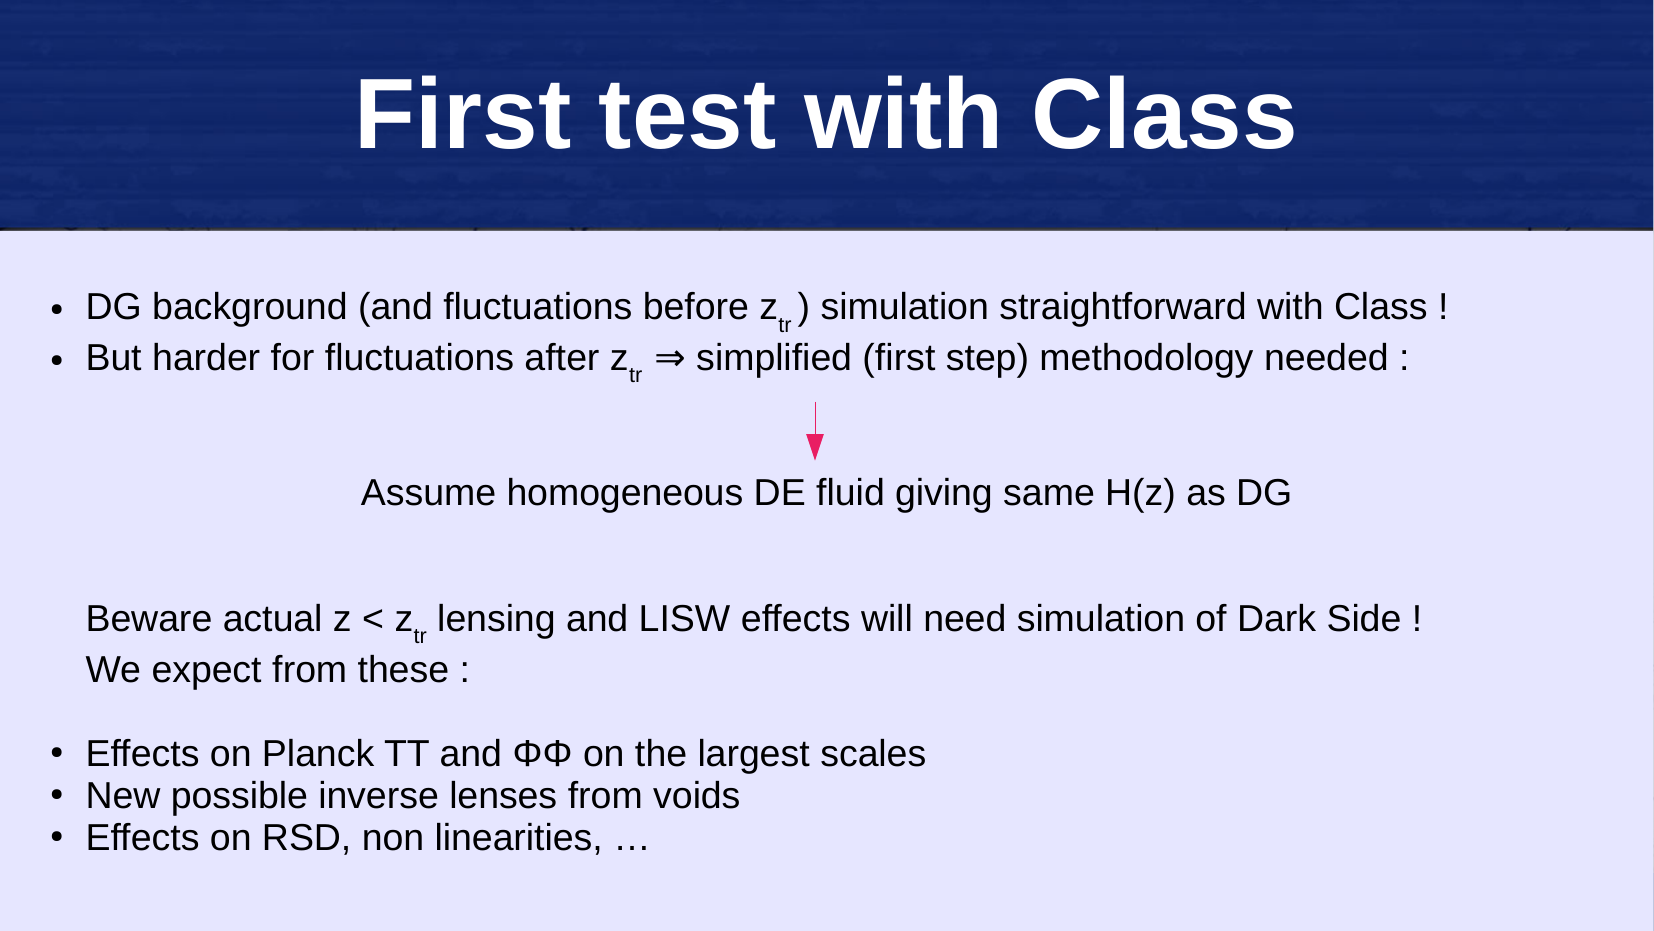

# First test with Class
DG background (and fluctuations before ztr ) simulation straightforward with Class !
But harder for fluctuations after ztr ⇒ simplified (first step) methodology needed :
Assume homogeneous DE fluid giving same H(z) as DG
Beware actual z < ztr lensing and LISW effects will need simulation of Dark Side !
We expect from these :
Effects on Planck TT and ΦΦ on the largest scales
New possible inverse lenses from voids
Effects on RSD, non linearities, …